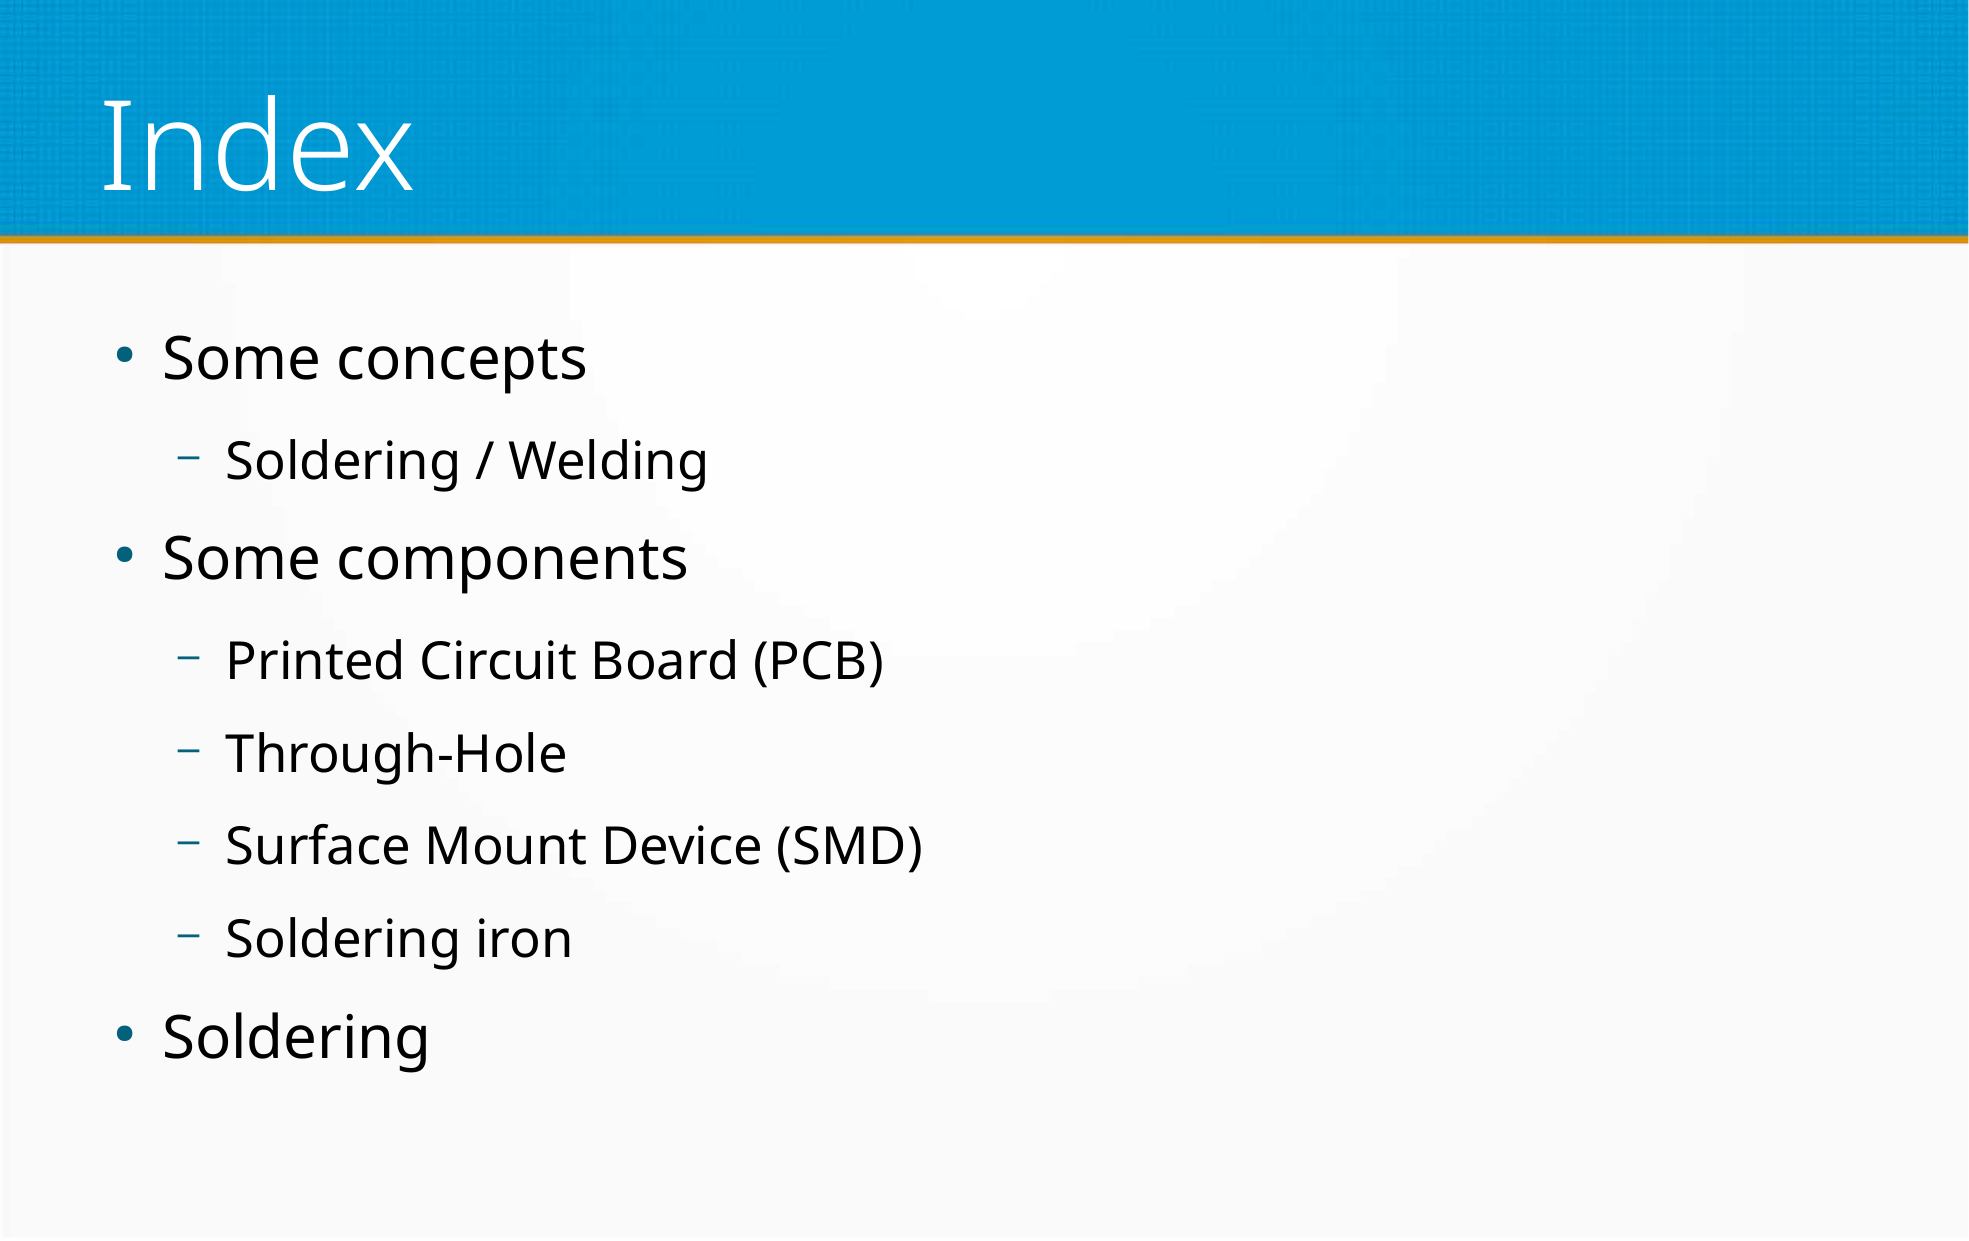

# Index
Some concepts
Soldering / Welding
Some components
Printed Circuit Board (PCB)
Through-Hole
Surface Mount Device (SMD)
Soldering iron
Soldering